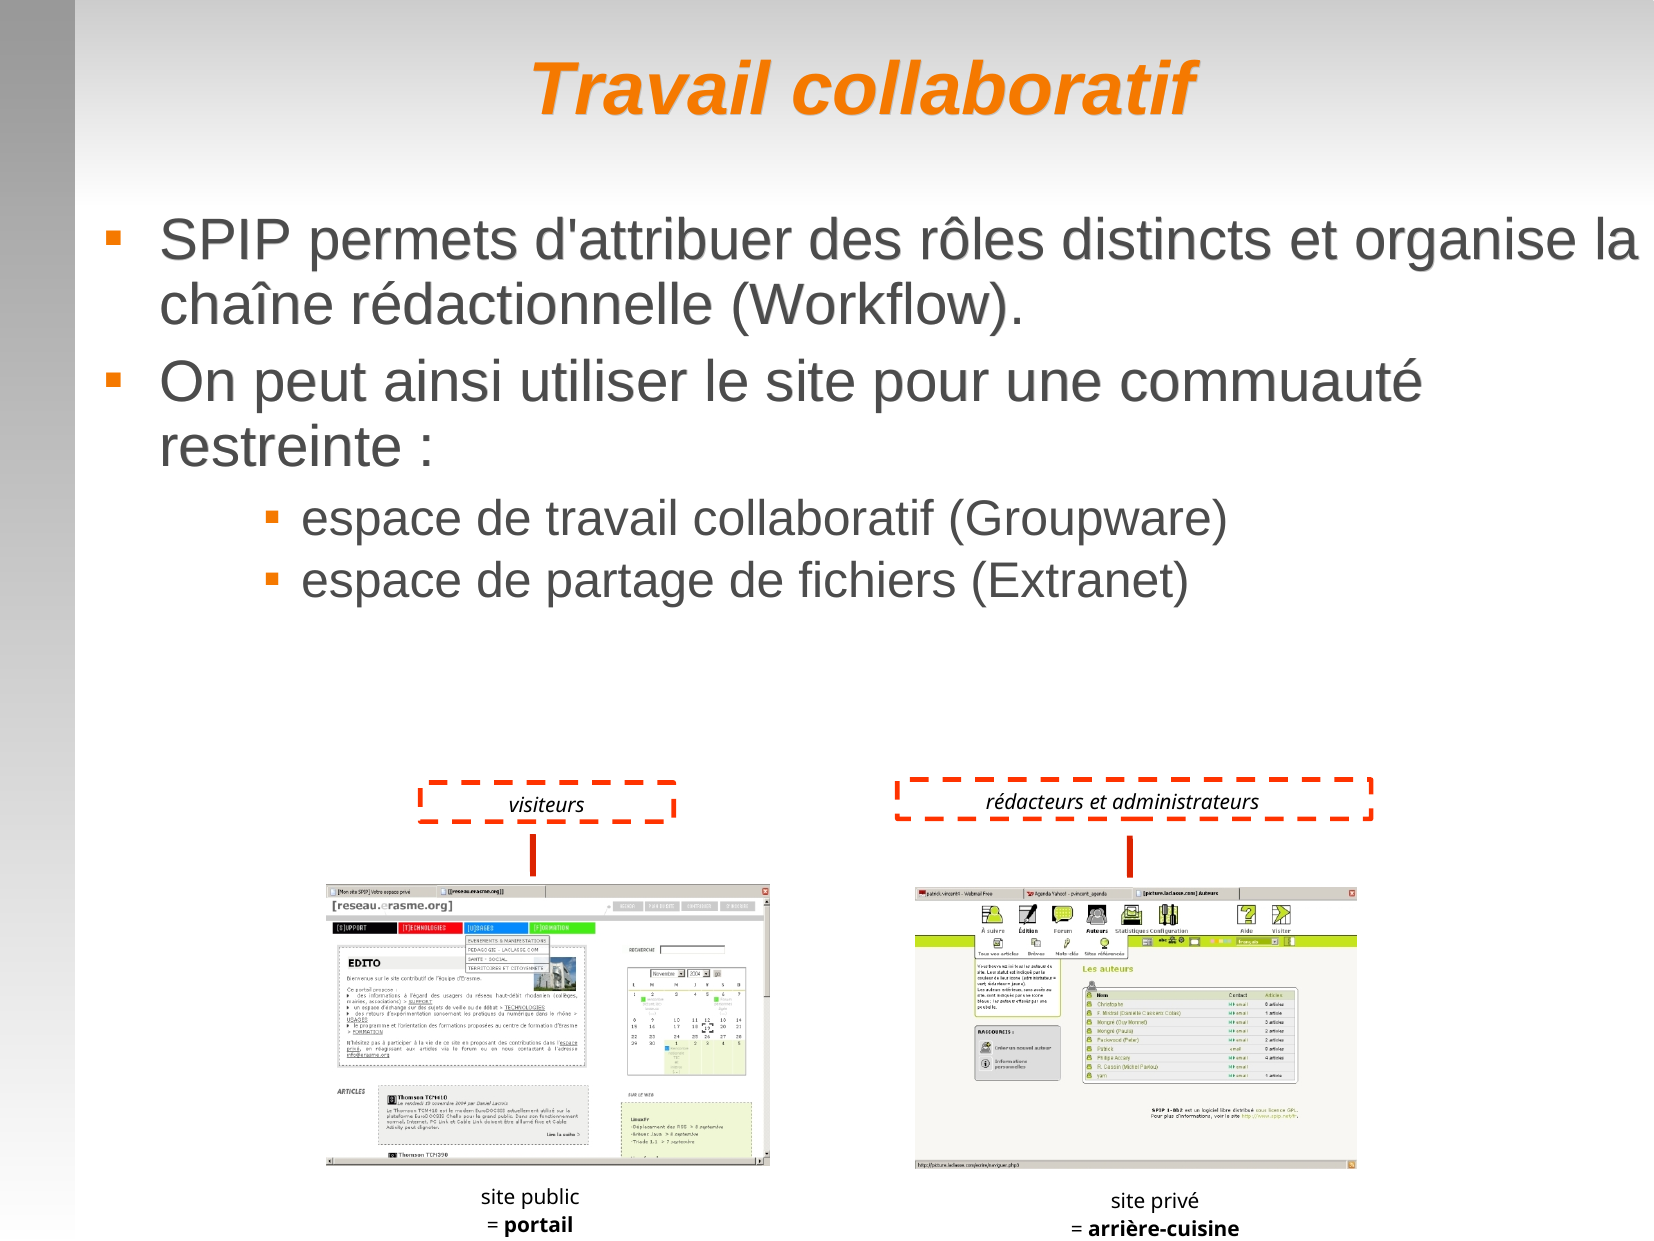

# Travail collaboratif
SPIP permets d'attribuer des rôles distincts et organise la chaîne rédactionnelle (Workflow).
On peut ainsi utiliser le site pour une commuauté restreinte :
espace de travail collaboratif (Groupware)
espace de partage de fichiers (Extranet)
	rédacteurs et administrateurs
	visiteurs
site public
= portail
site privé
= arrière-cuisine